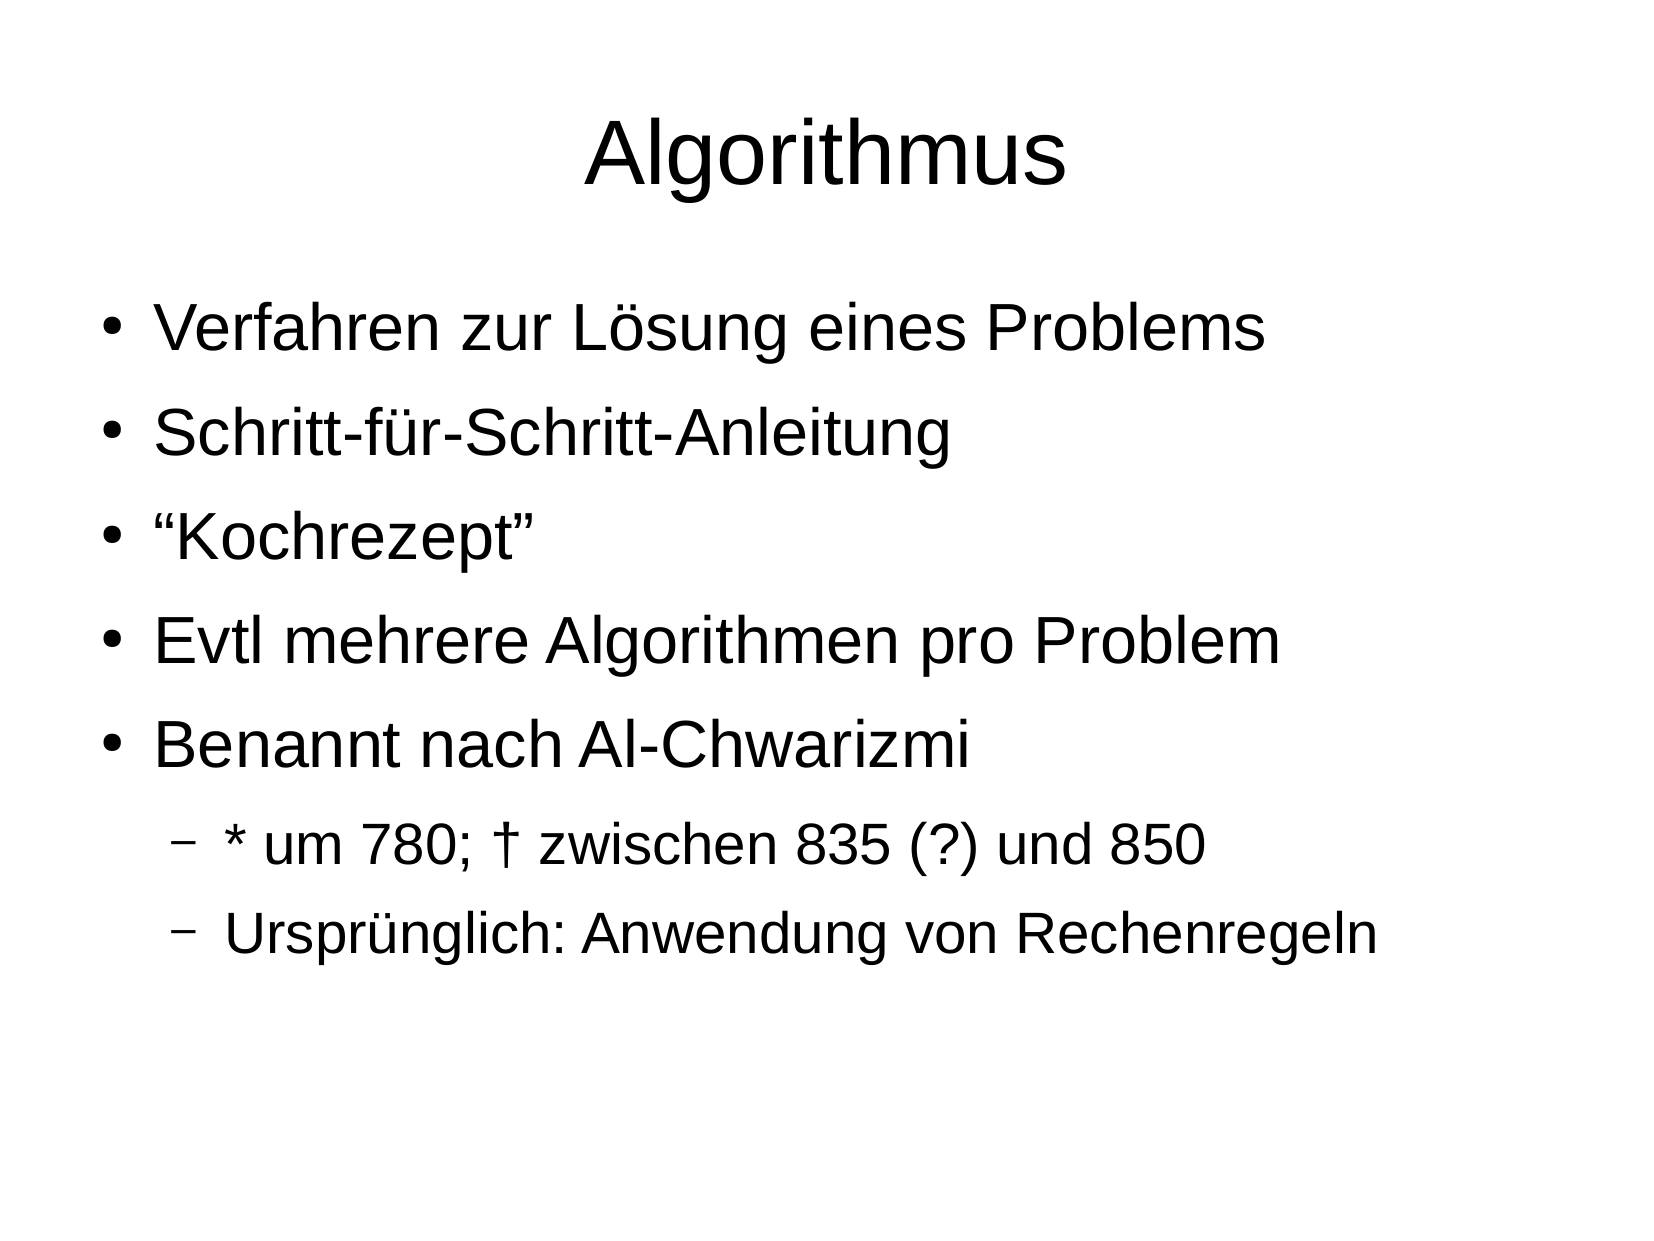

# Algorithmus
Verfahren zur Lösung eines Problems
Schritt-für-Schritt-Anleitung
“Kochrezept”
Evtl mehrere Algorithmen pro Problem
Benannt nach Al-Chwarizmi
* um 780; † zwischen 835 (?) und 850
Ursprünglich: Anwendung von Rechenregeln